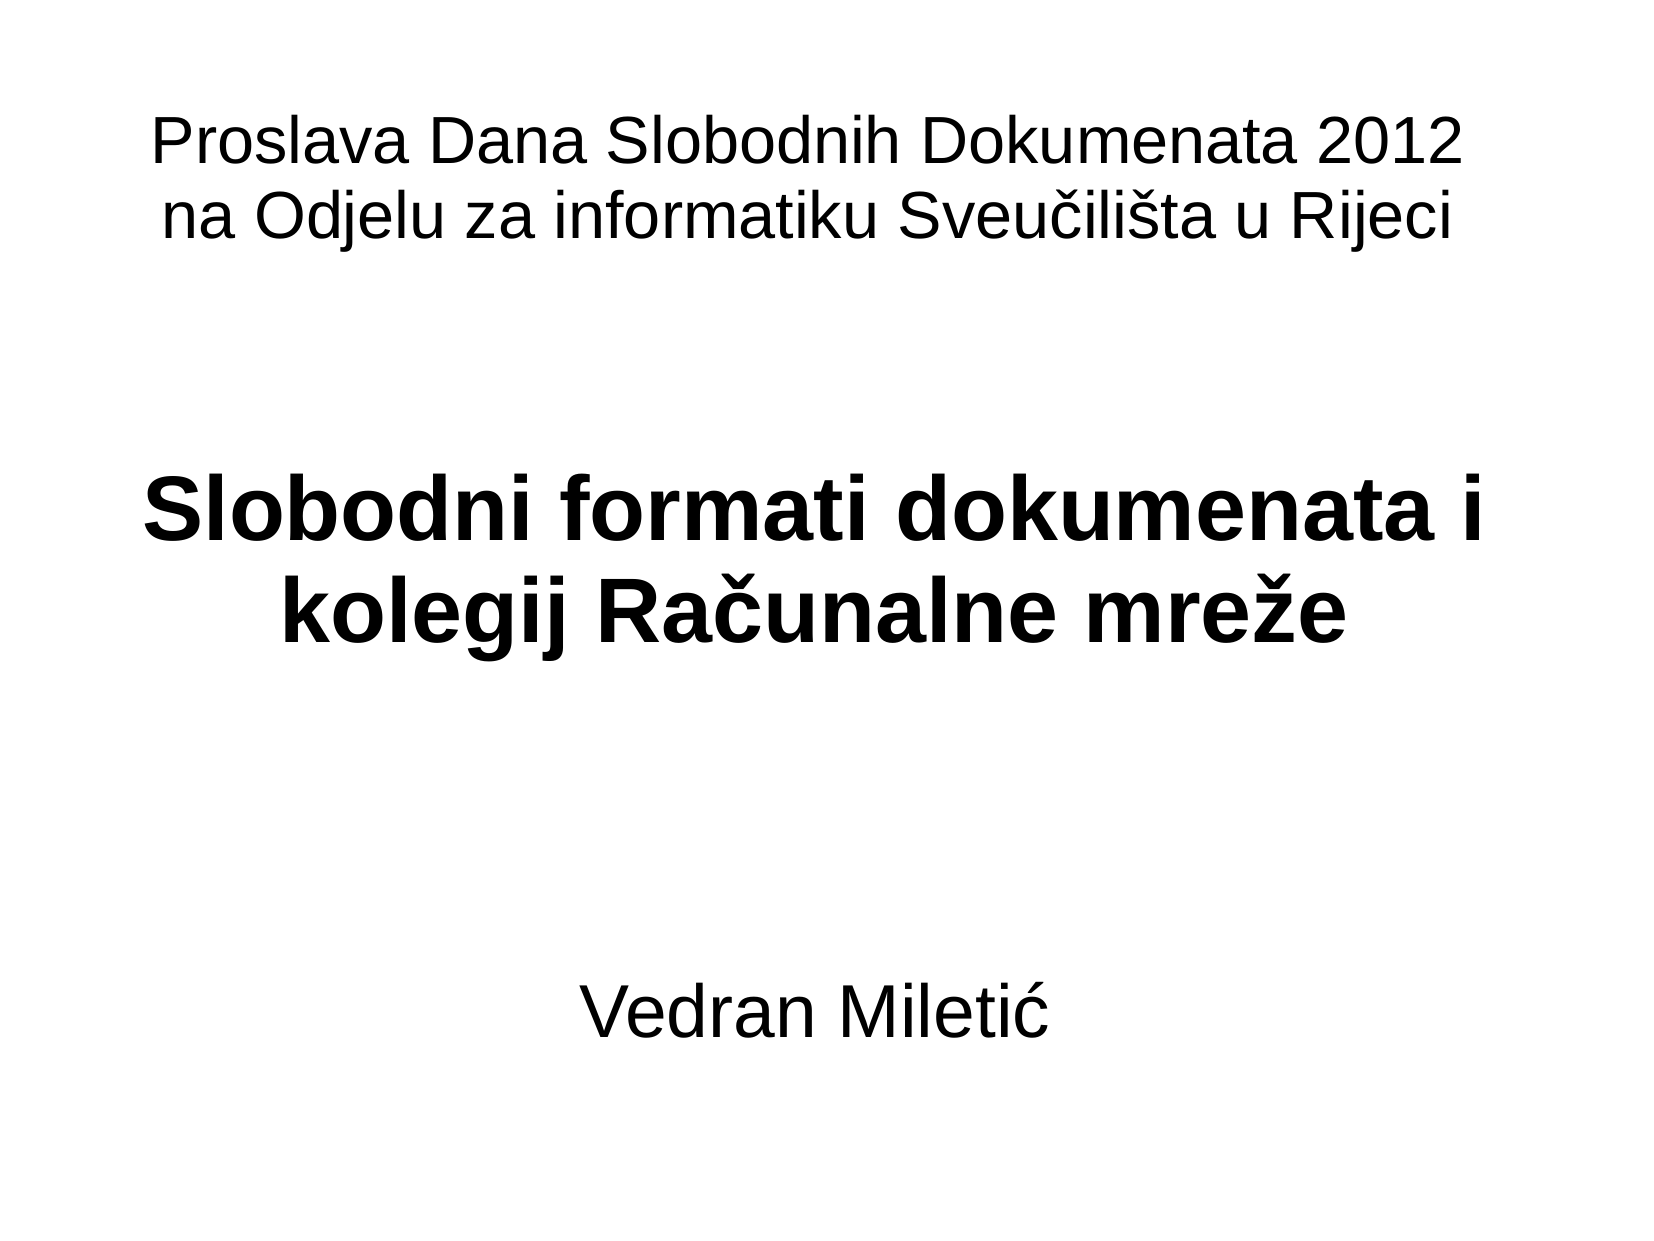

Proslava Dana Slobodnih Dokumenata 2012
na Odjelu za informatiku Sveučilišta u Rijeci
# Slobodni formati dokumenata i kolegij Računalne mreže Vedran Miletić